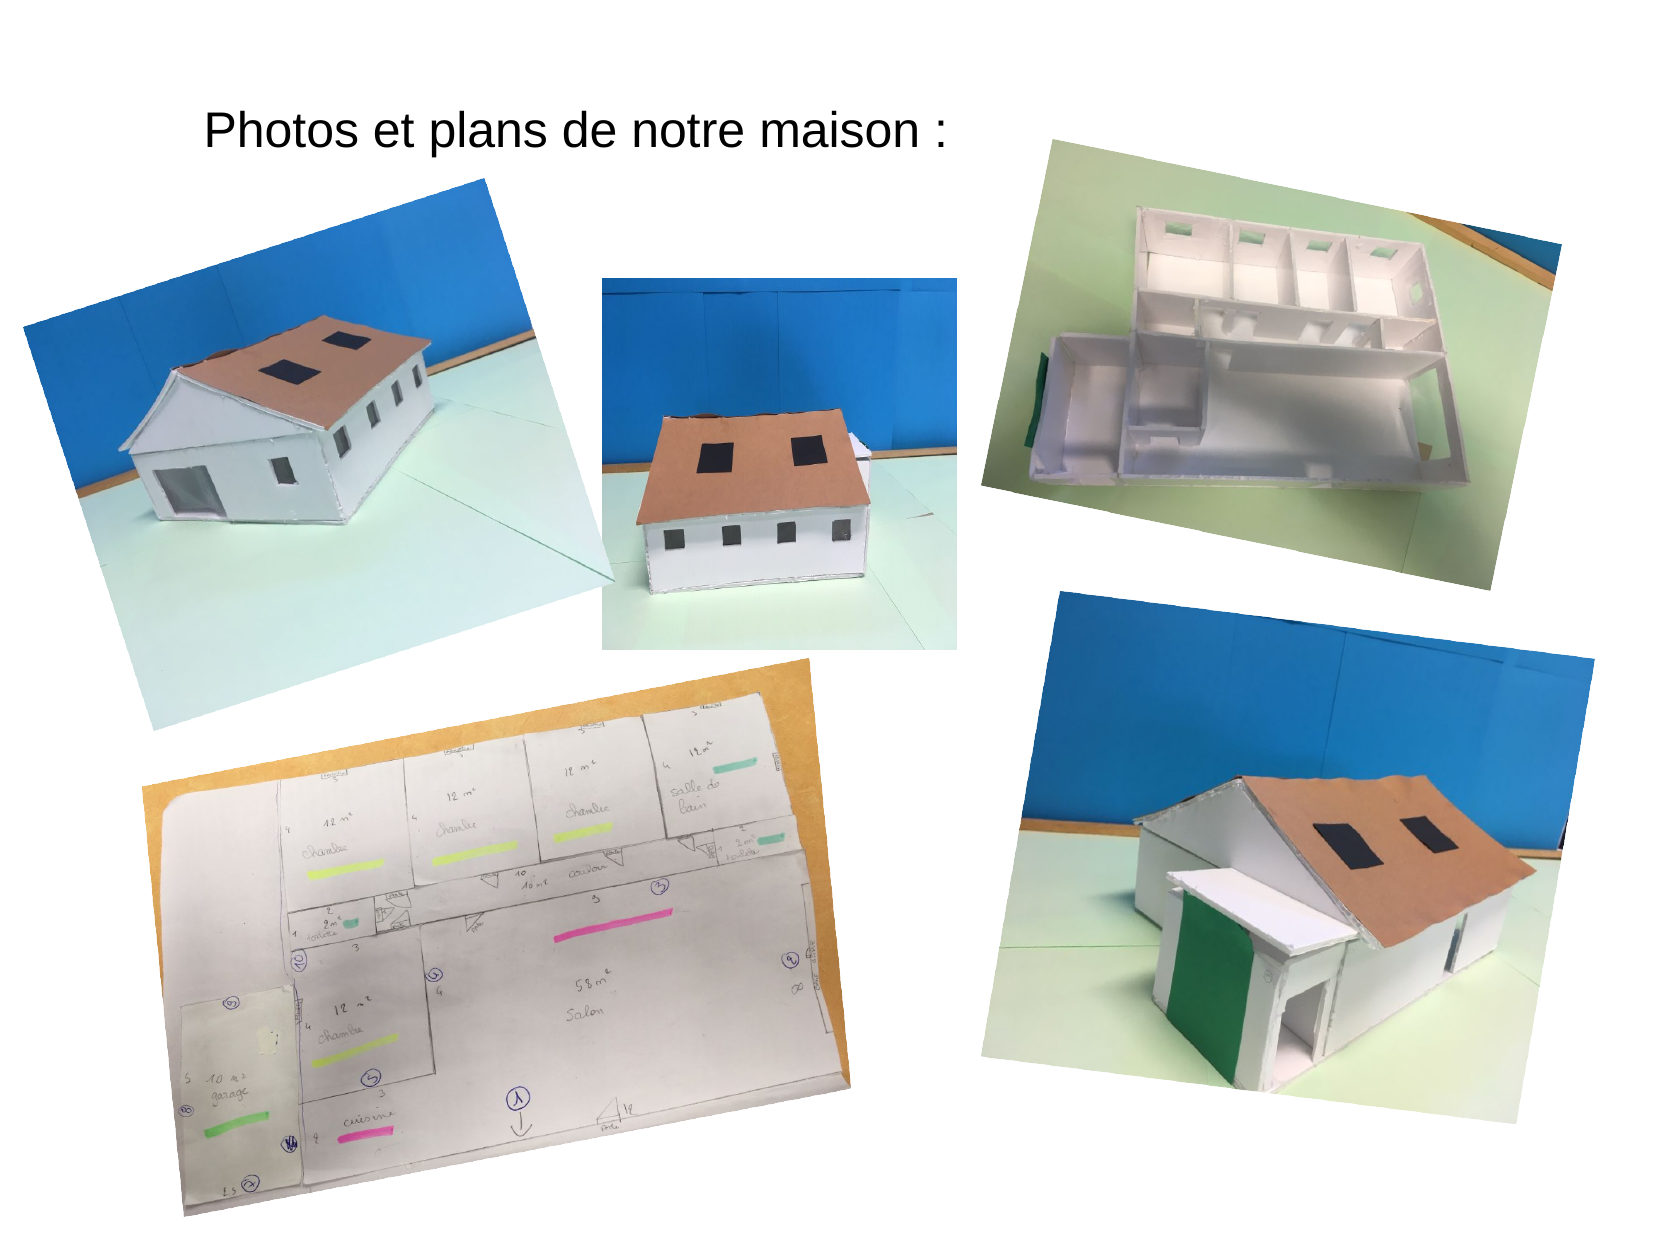

Photos et plans de notre maison :
.